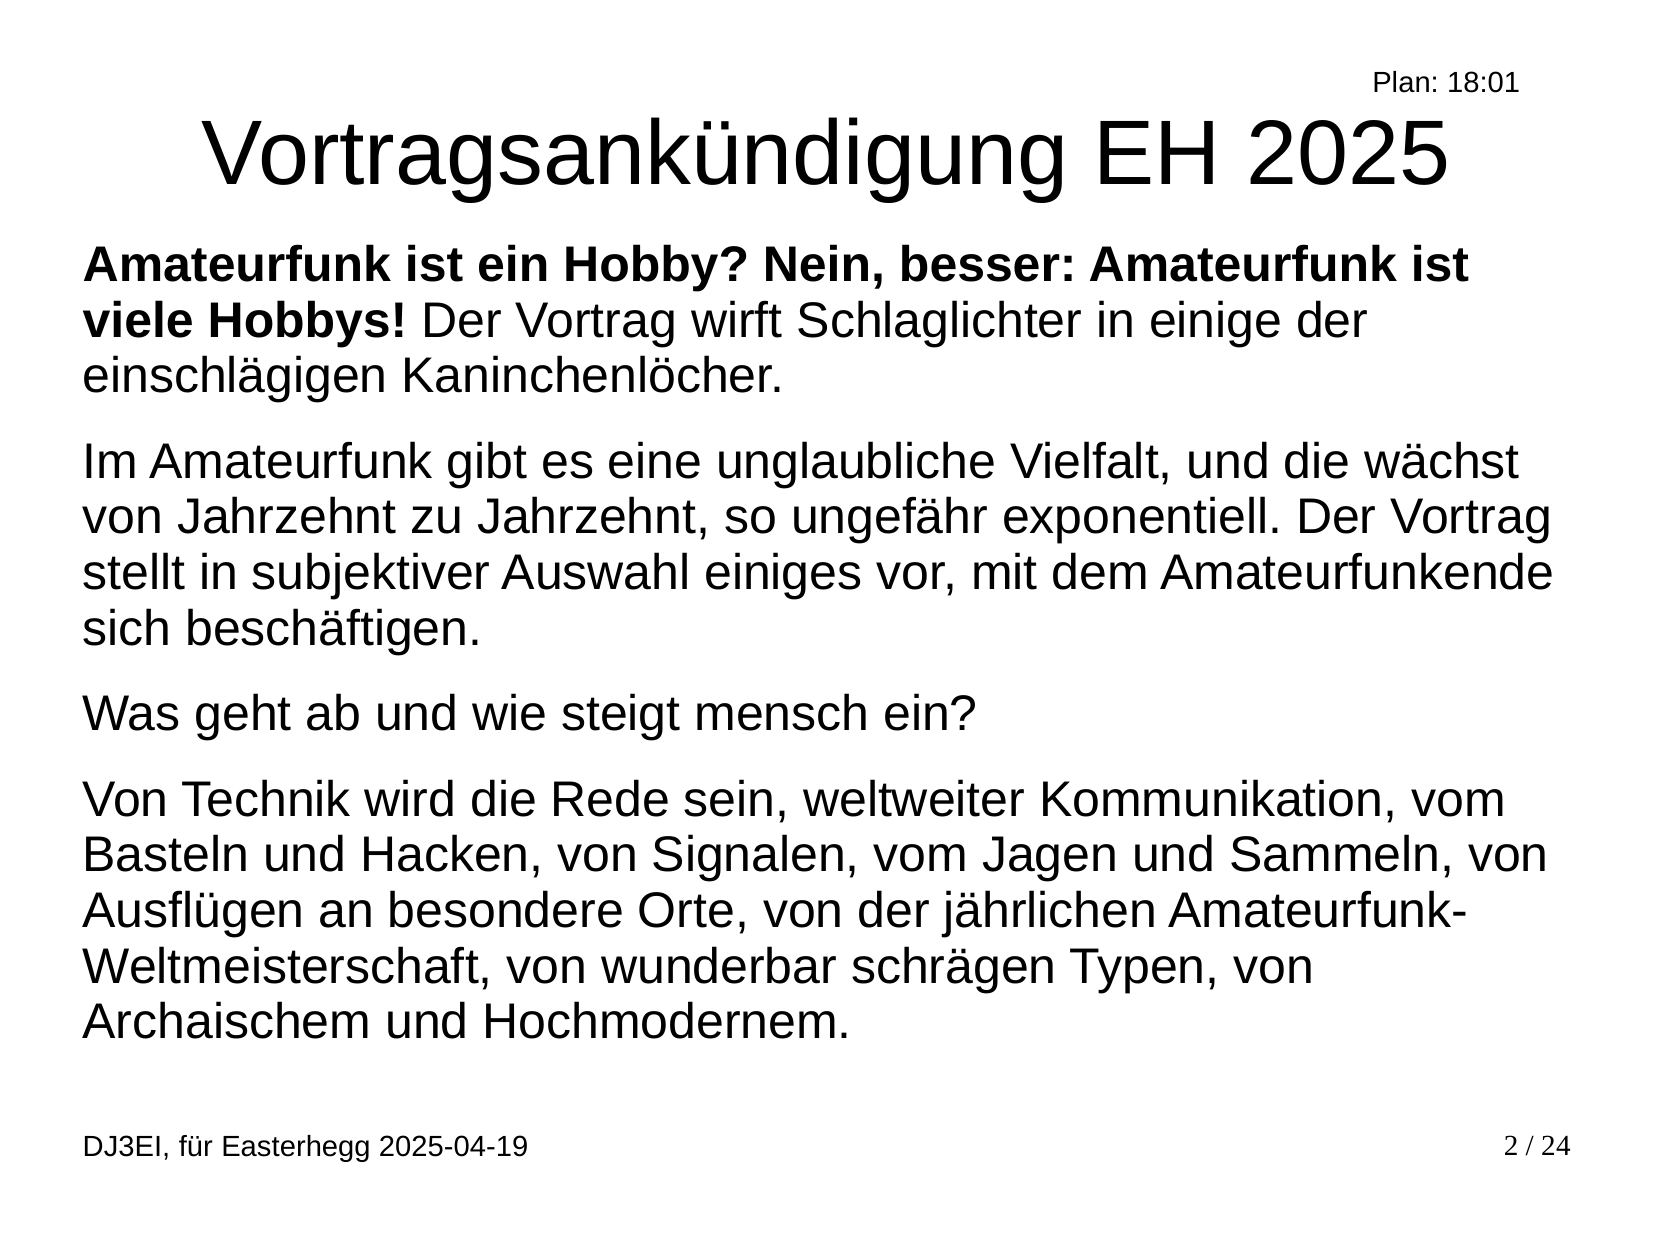

# Vortragsankündigung EH 2025
Plan: 18:01
Amateurfunk ist ein Hobby? Nein, besser: Amateurfunk ist viele Hobbys! Der Vortrag wirft Schlaglichter in einige der einschlägigen Kaninchenlöcher.
Im Amateurfunk gibt es eine unglaubliche Vielfalt, und die wächst von Jahrzehnt zu Jahrzehnt, so ungefähr exponentiell. Der Vortrag stellt in subjektiver Auswahl einiges vor, mit dem Amateurfunkende sich beschäftigen.
Was geht ab und wie steigt mensch ein?
Von Technik wird die Rede sein, weltweiter Kommunikation, vom Basteln und Hacken, von Signalen, vom Jagen und Sammeln, von Ausflügen an besondere Orte, von der jährlichen Amateurfunk-Weltmeisterschaft, von wunderbar schrägen Typen, von Archaischem und Hochmodernem.
2